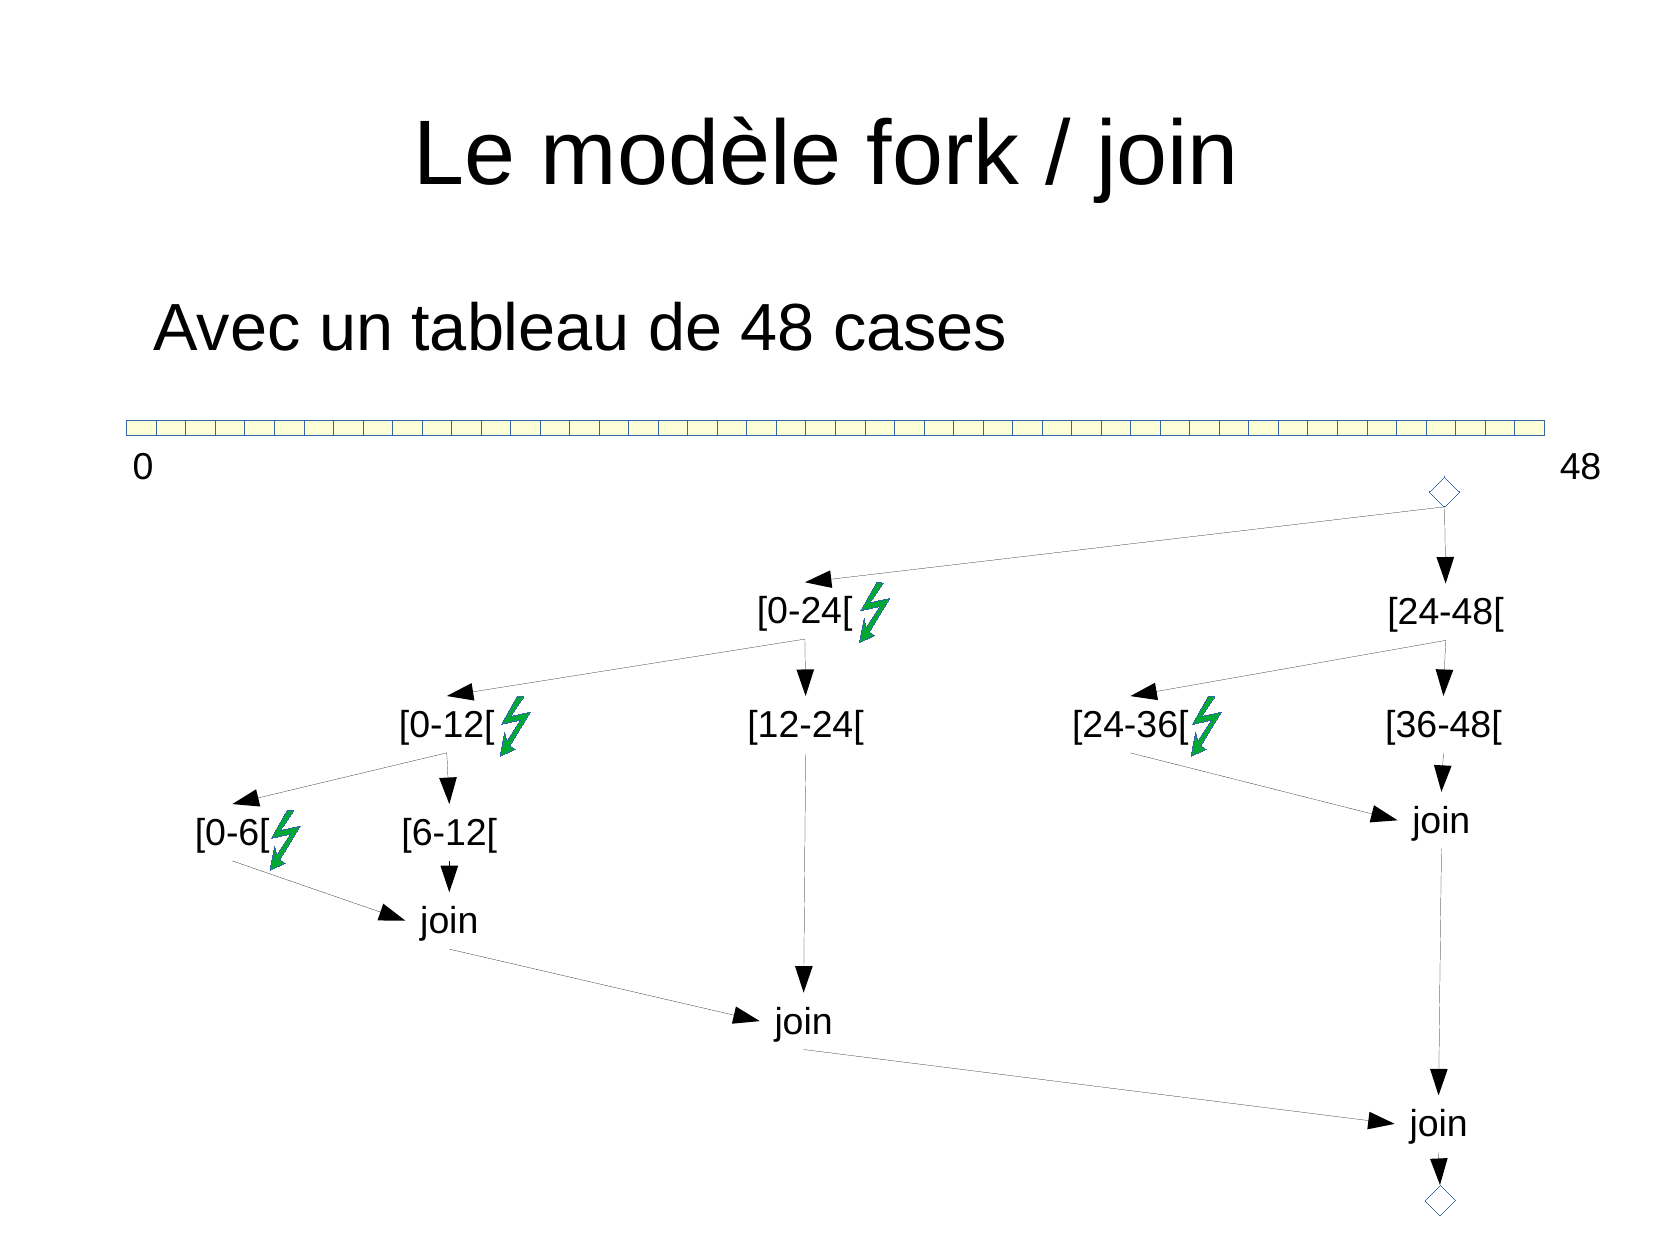

# Le modèle fork / join
Avec un tableau de 48 cases
0
48
[0-24[
[24-48[
[0-12[
[12-24[
[24-36[
[36-48[
join
[0-6[
[6-12[
join
join
join